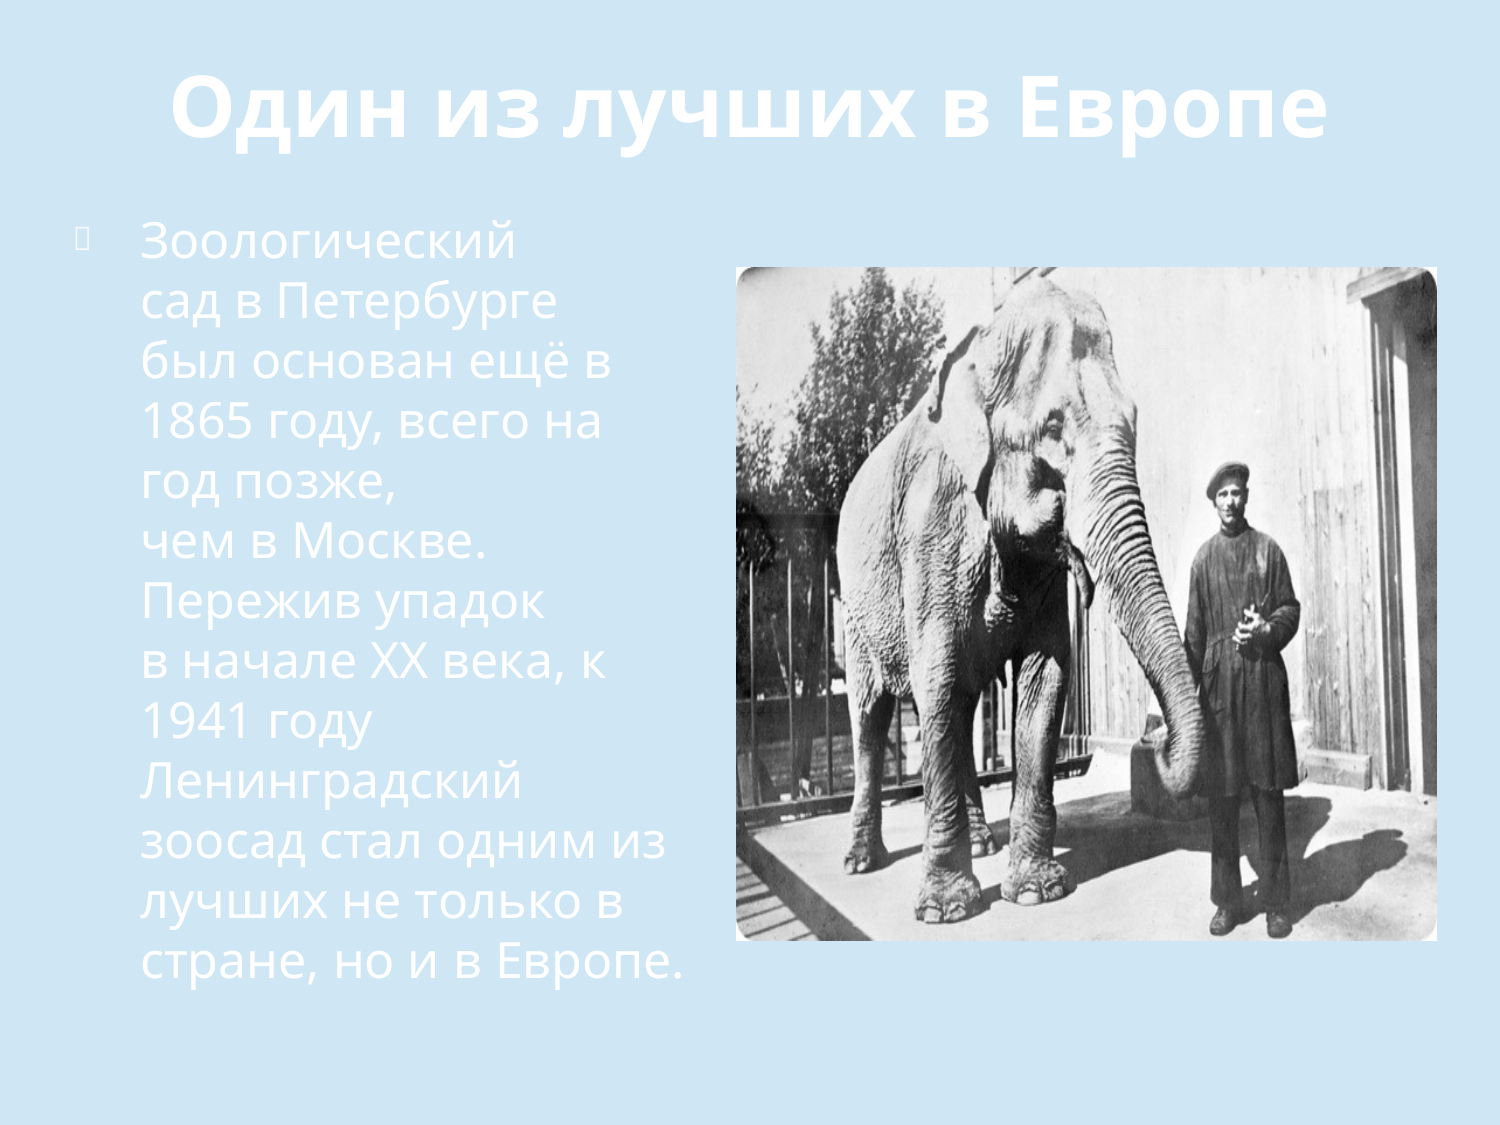

# Один из лучших в Европе
Зоологический сад в Петербурге был основан ещё в 1865 году, всего на год позже, чем в Москве. Пережив упадок в начале XX века, к 1941 году Ленинградский зоосад стал одним из лучших не только в стране, но и в Европе.